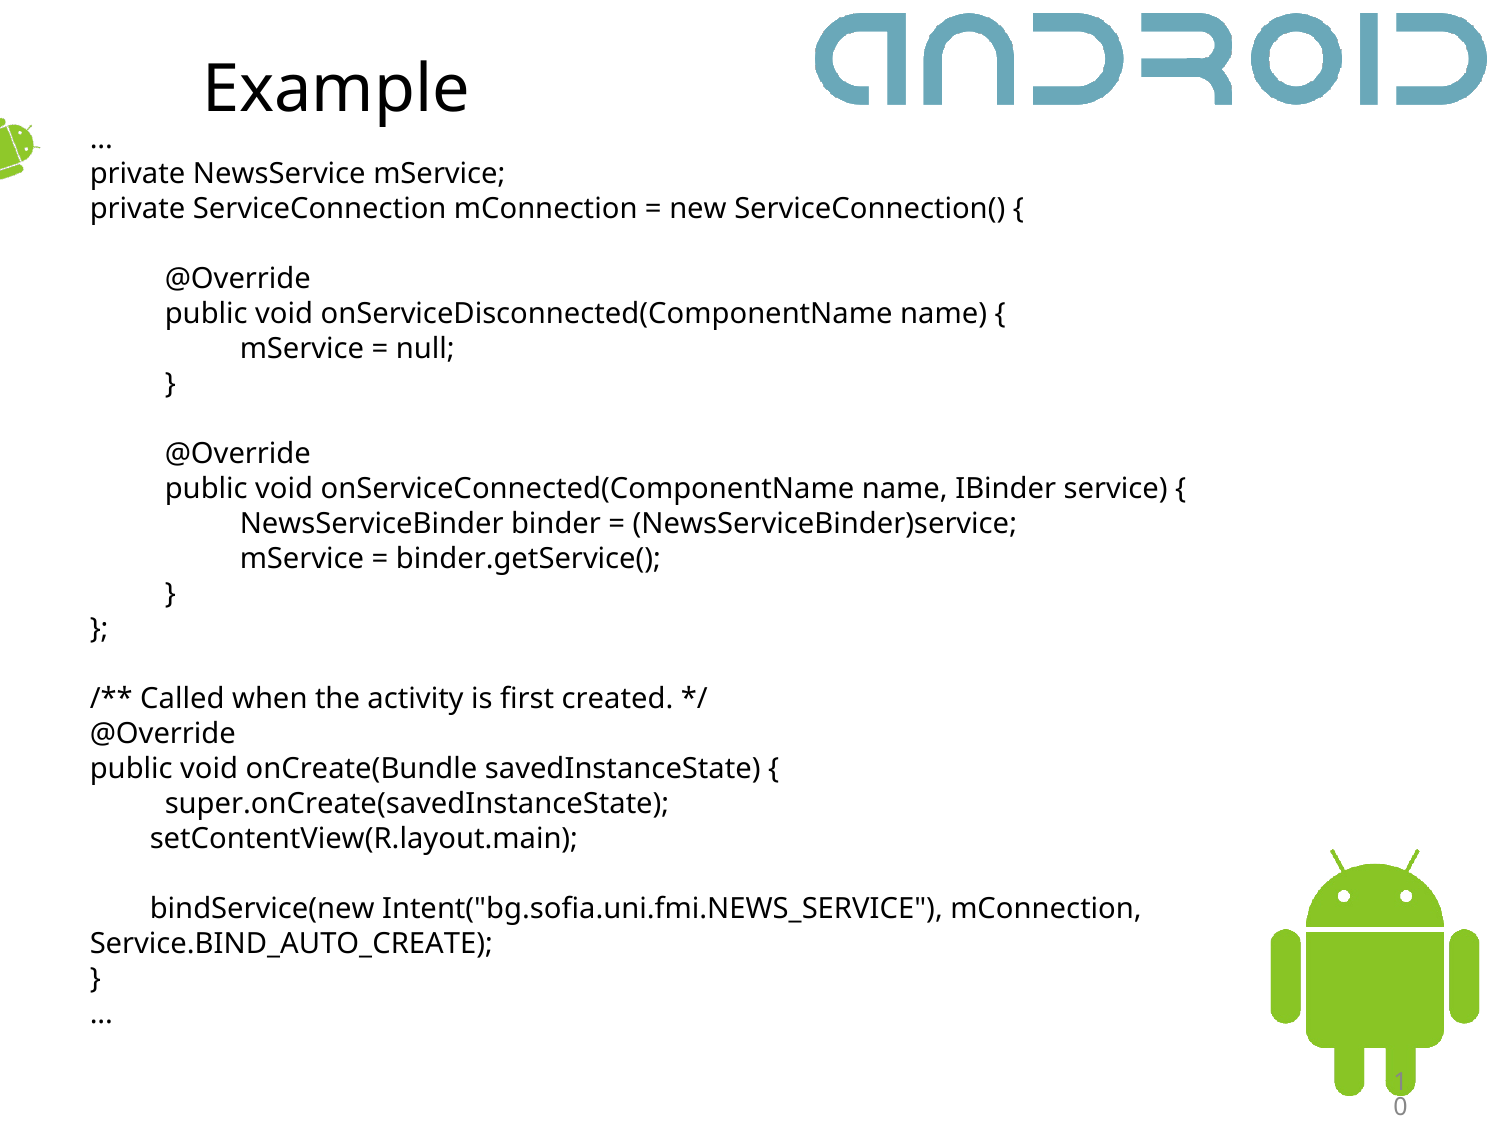

Example
...
private NewsService mService;
private ServiceConnection mConnection = new ServiceConnection() {
	@Override
	public void onServiceDisconnected(ComponentName name) {
		mService = null;
	}
	@Override
	public void onServiceConnected(ComponentName name, IBinder service) {
		NewsServiceBinder binder = (NewsServiceBinder)service;
		mService = binder.getService();
	}
};
/** Called when the activity is first created. */
@Override
public void onCreate(Bundle savedInstanceState) {
	super.onCreate(savedInstanceState);
 setContentView(R.layout.main);
 bindService(new Intent("bg.sofia.uni.fmi.NEWS_SERVICE"), mConnection, 			Service.BIND_AUTO_CREATE);
}
...